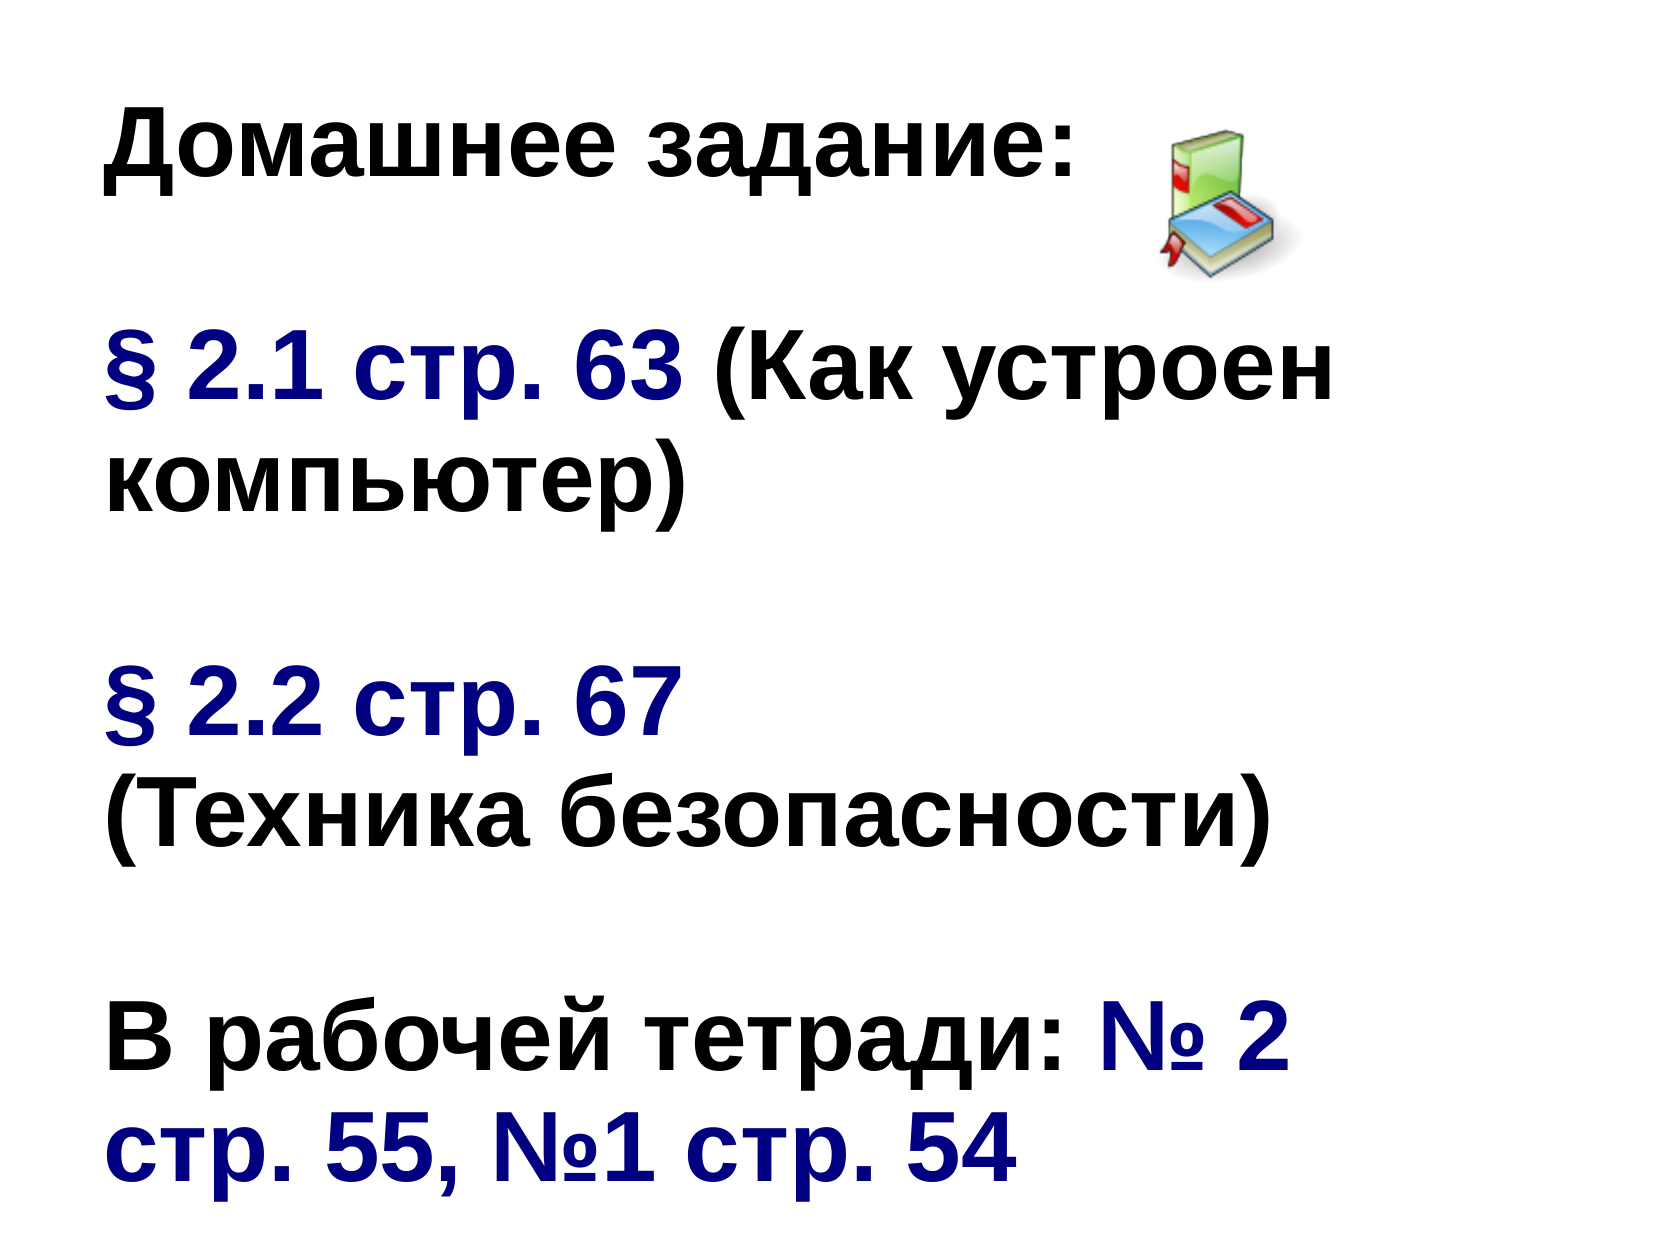

Домашнее задание:
§ 2.1 стр. 63 (Как устроен компьютер)
§ 2.2 стр. 67
(Техника безопасности)
В рабочей тетради: № 2
стр. 55, №1 стр. 54